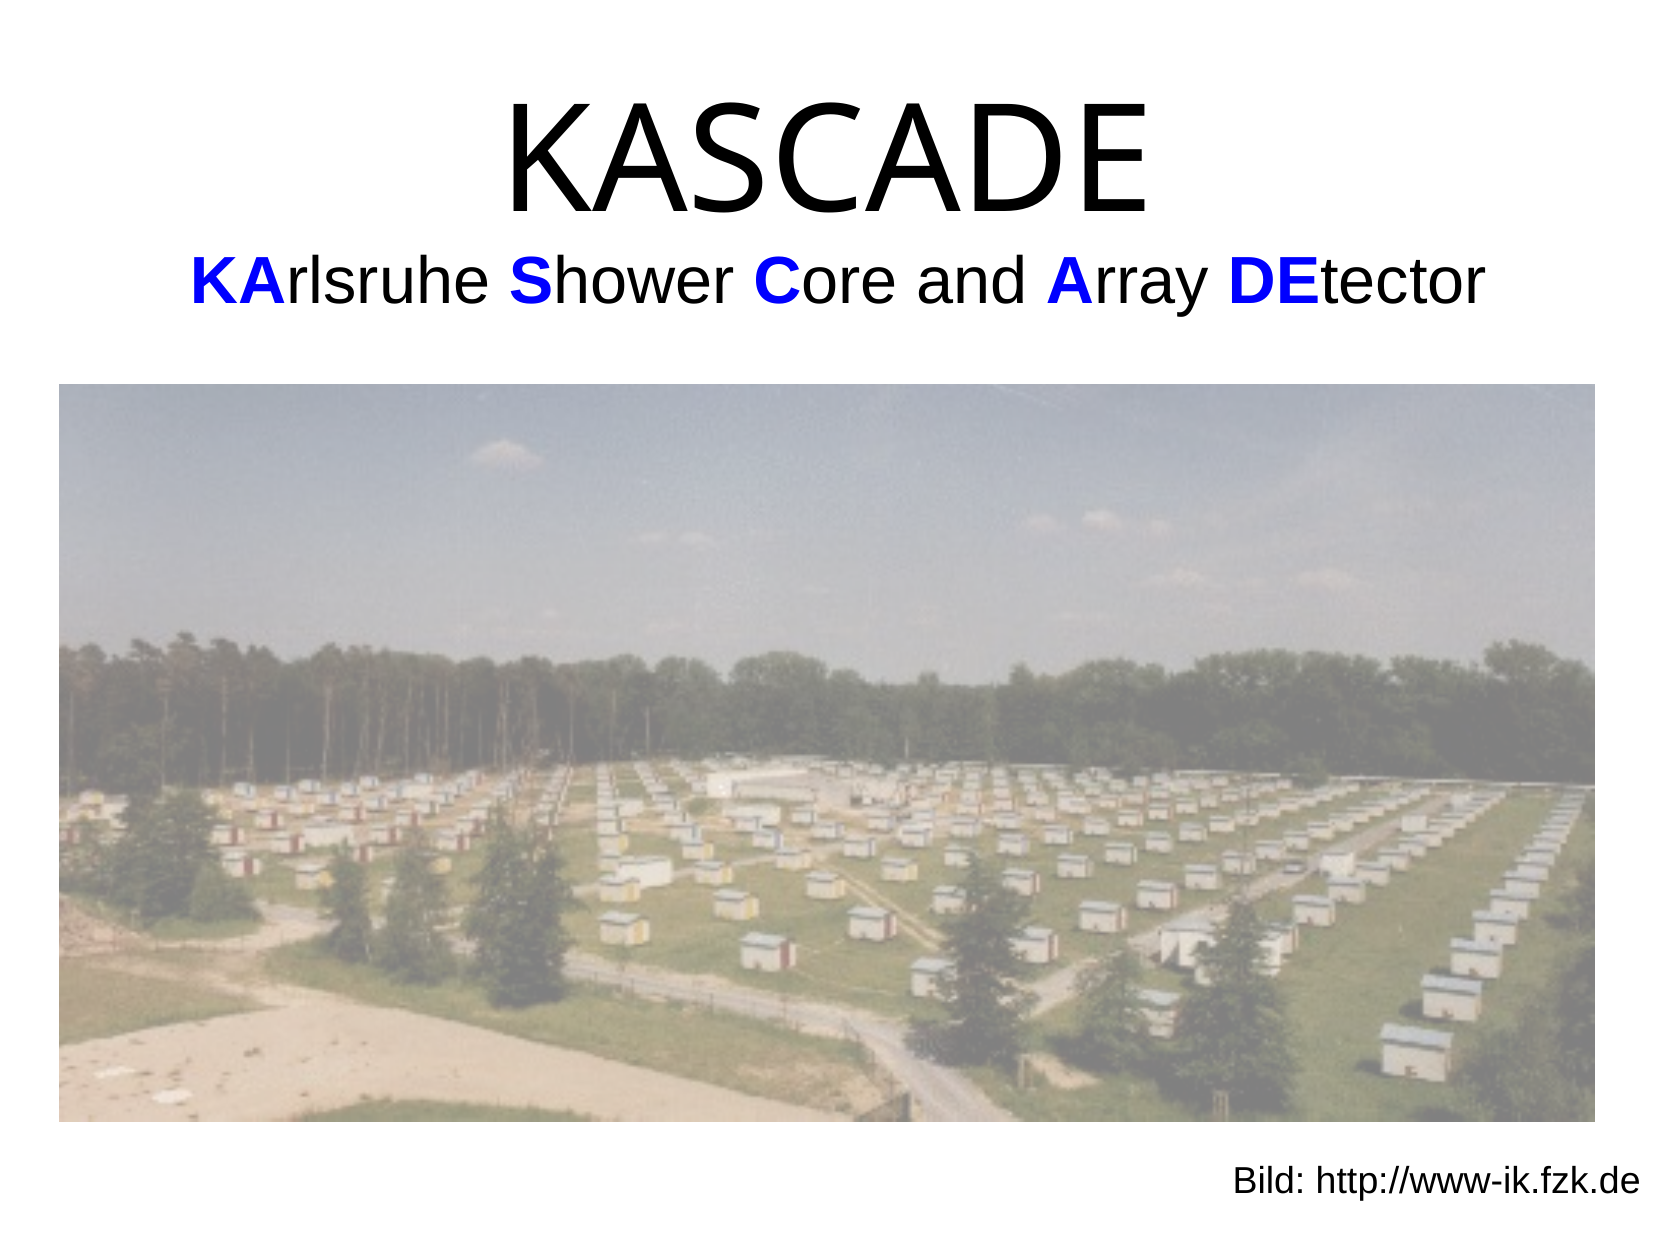

# KASCADE
KArlsruhe Shower Core and Array DEtector
Bild: http://www-ik.fzk.de